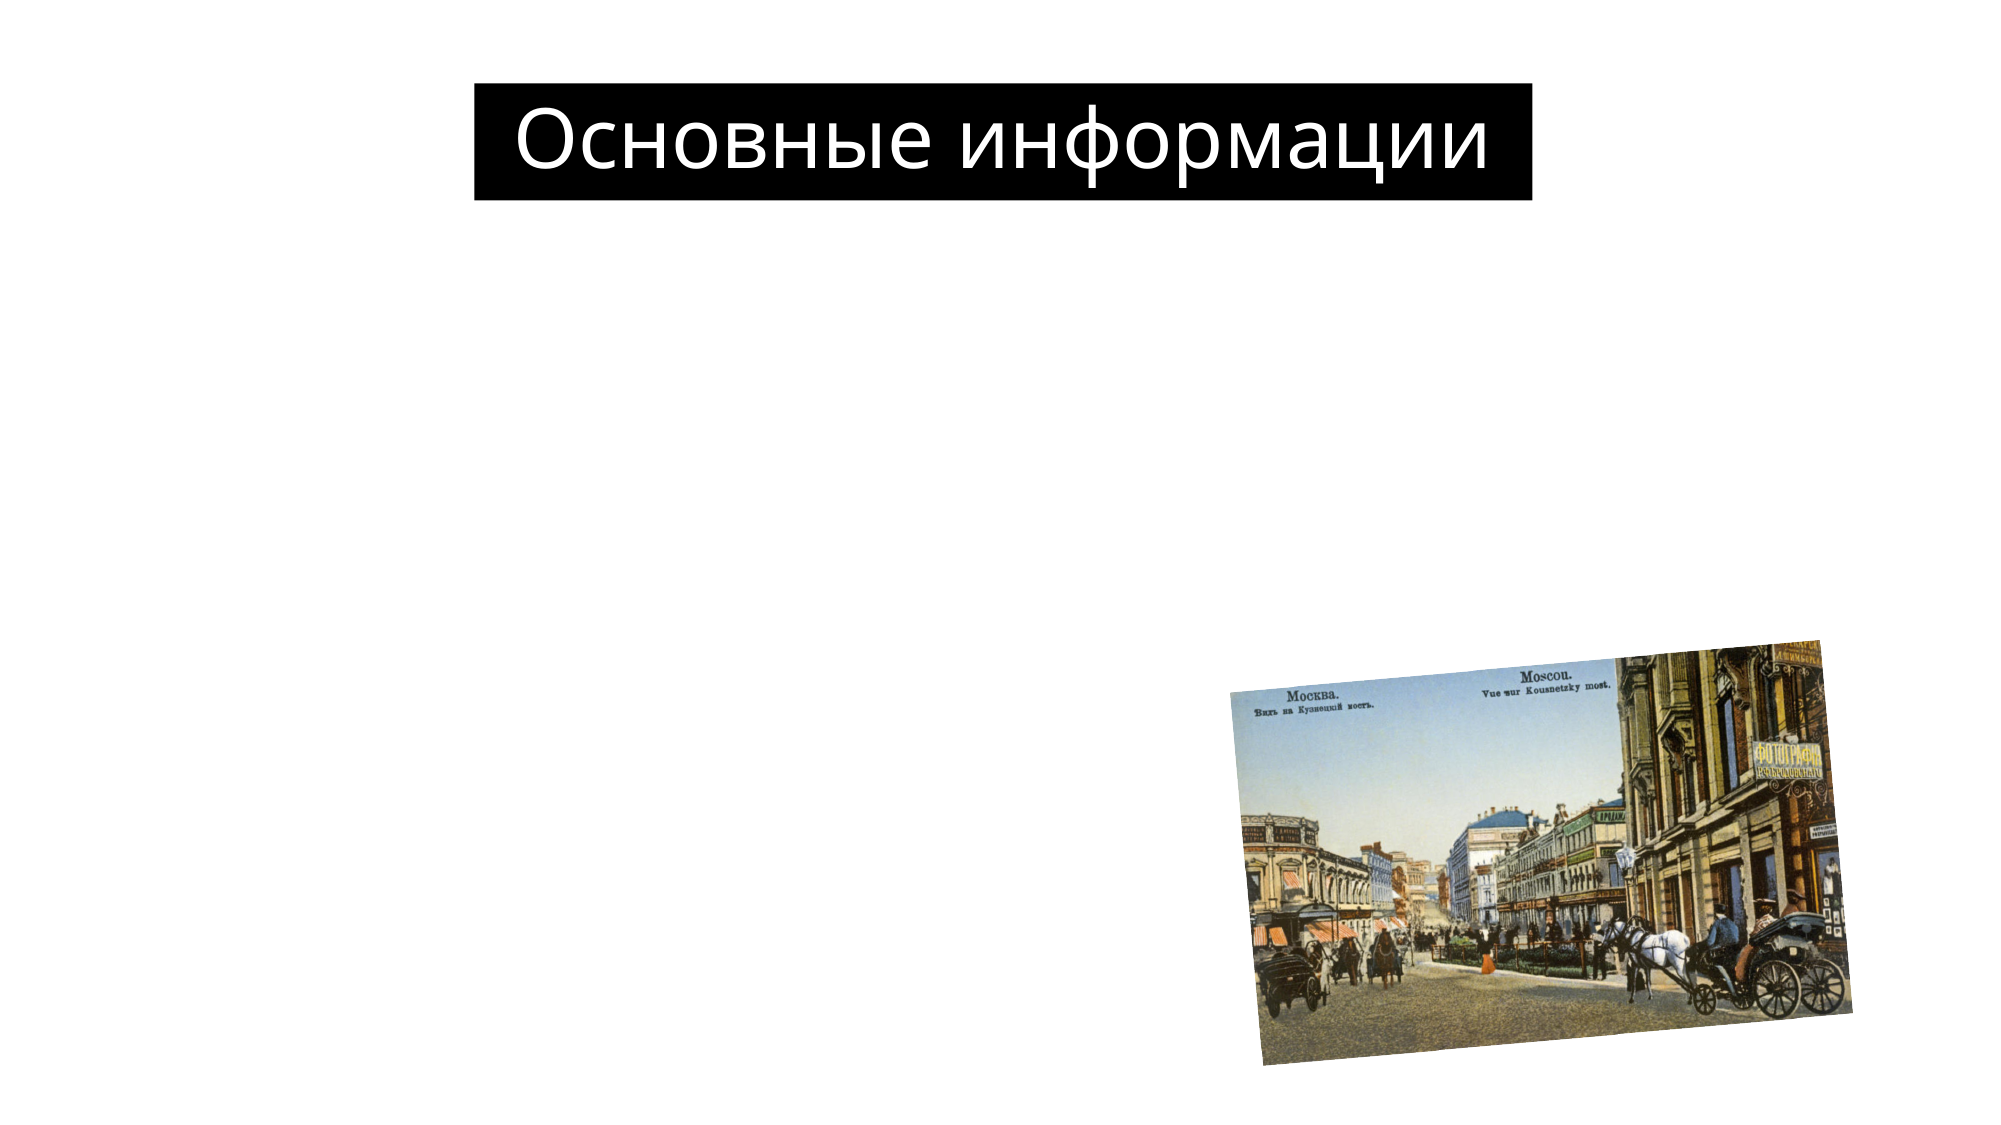

Oсновные информации
Первое упоминание 1147 год
Столица России с 1389 годa
Мэр Сергей Собянин
Конфессиональный состав: христиане (преимущественно православные Московского 						 патриархата)
		 мусульмане
		 Иудеи
		 буддисты и др.
Первое упоминание